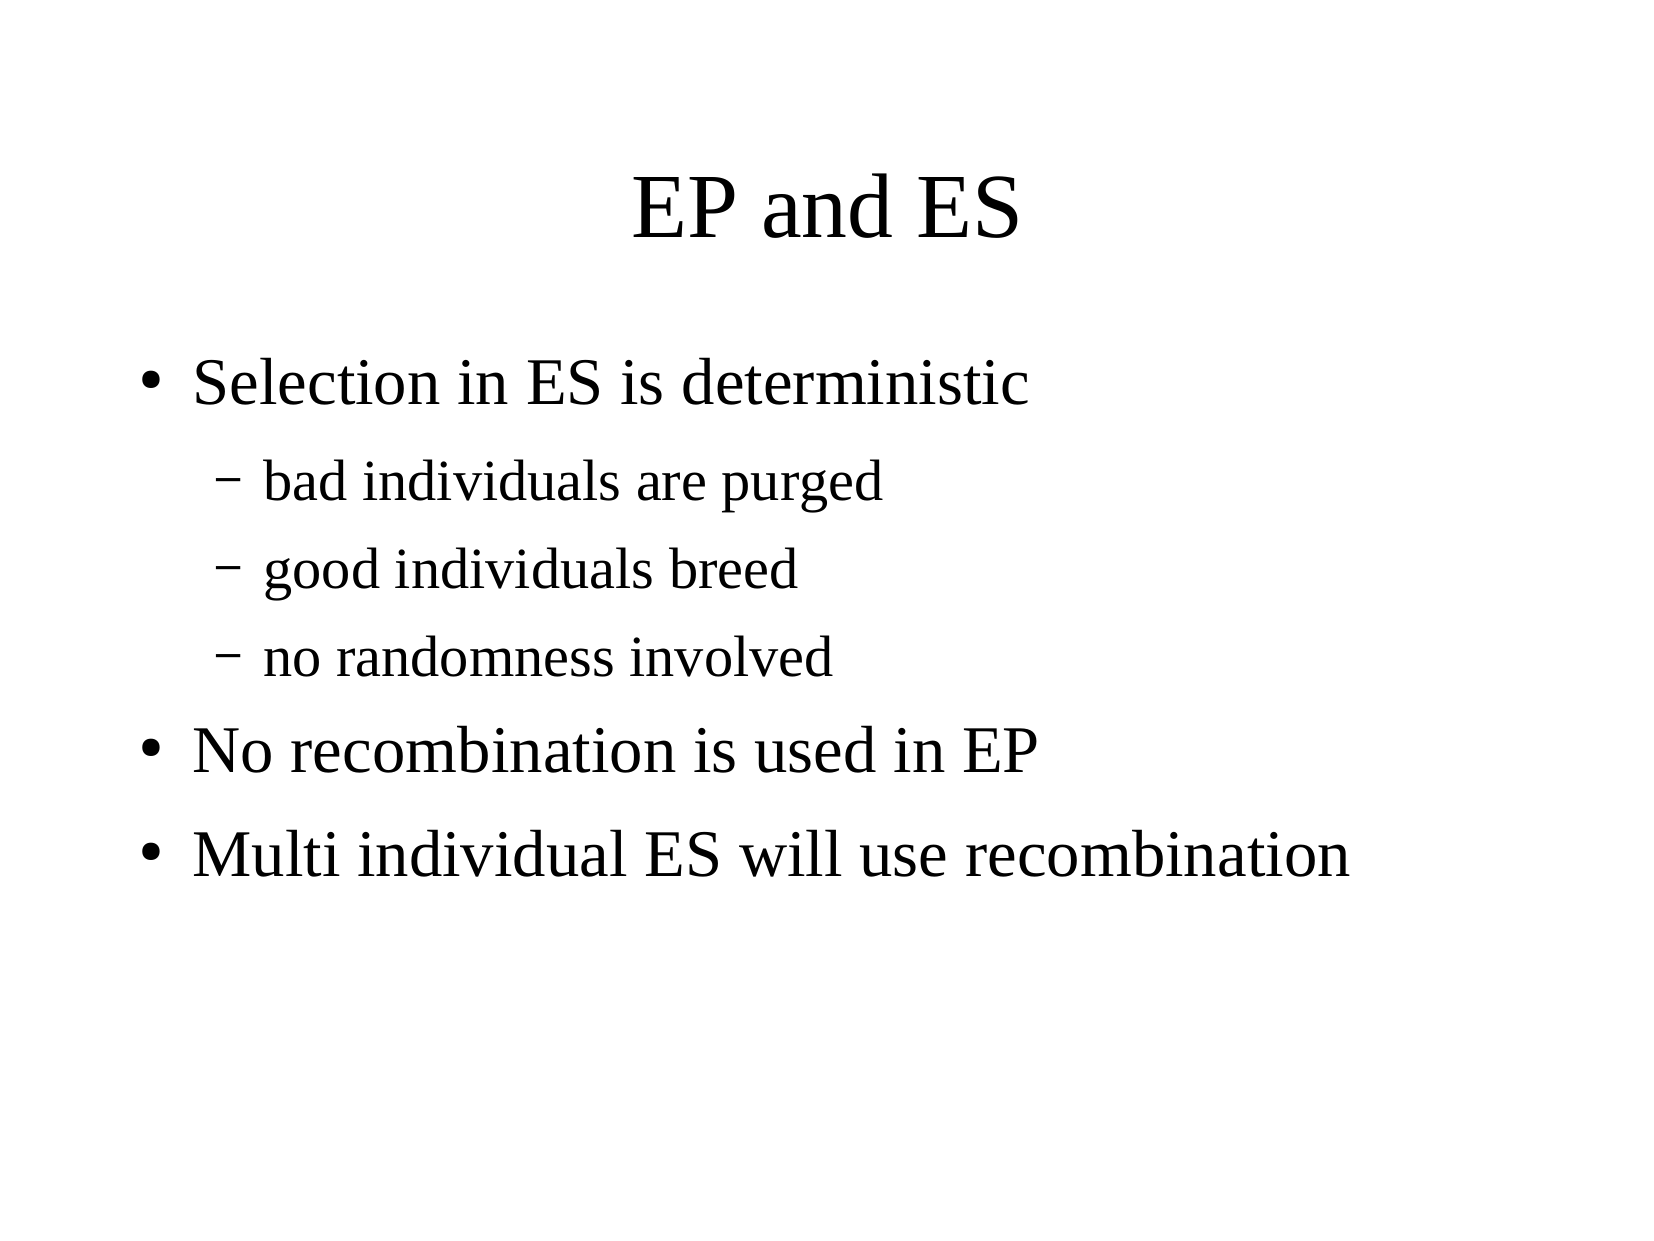

# EP and ES
Selection in ES is deterministic
bad individuals are purged
good individuals breed
no randomness involved
No recombination is used in EP
Multi individual ES will use recombination